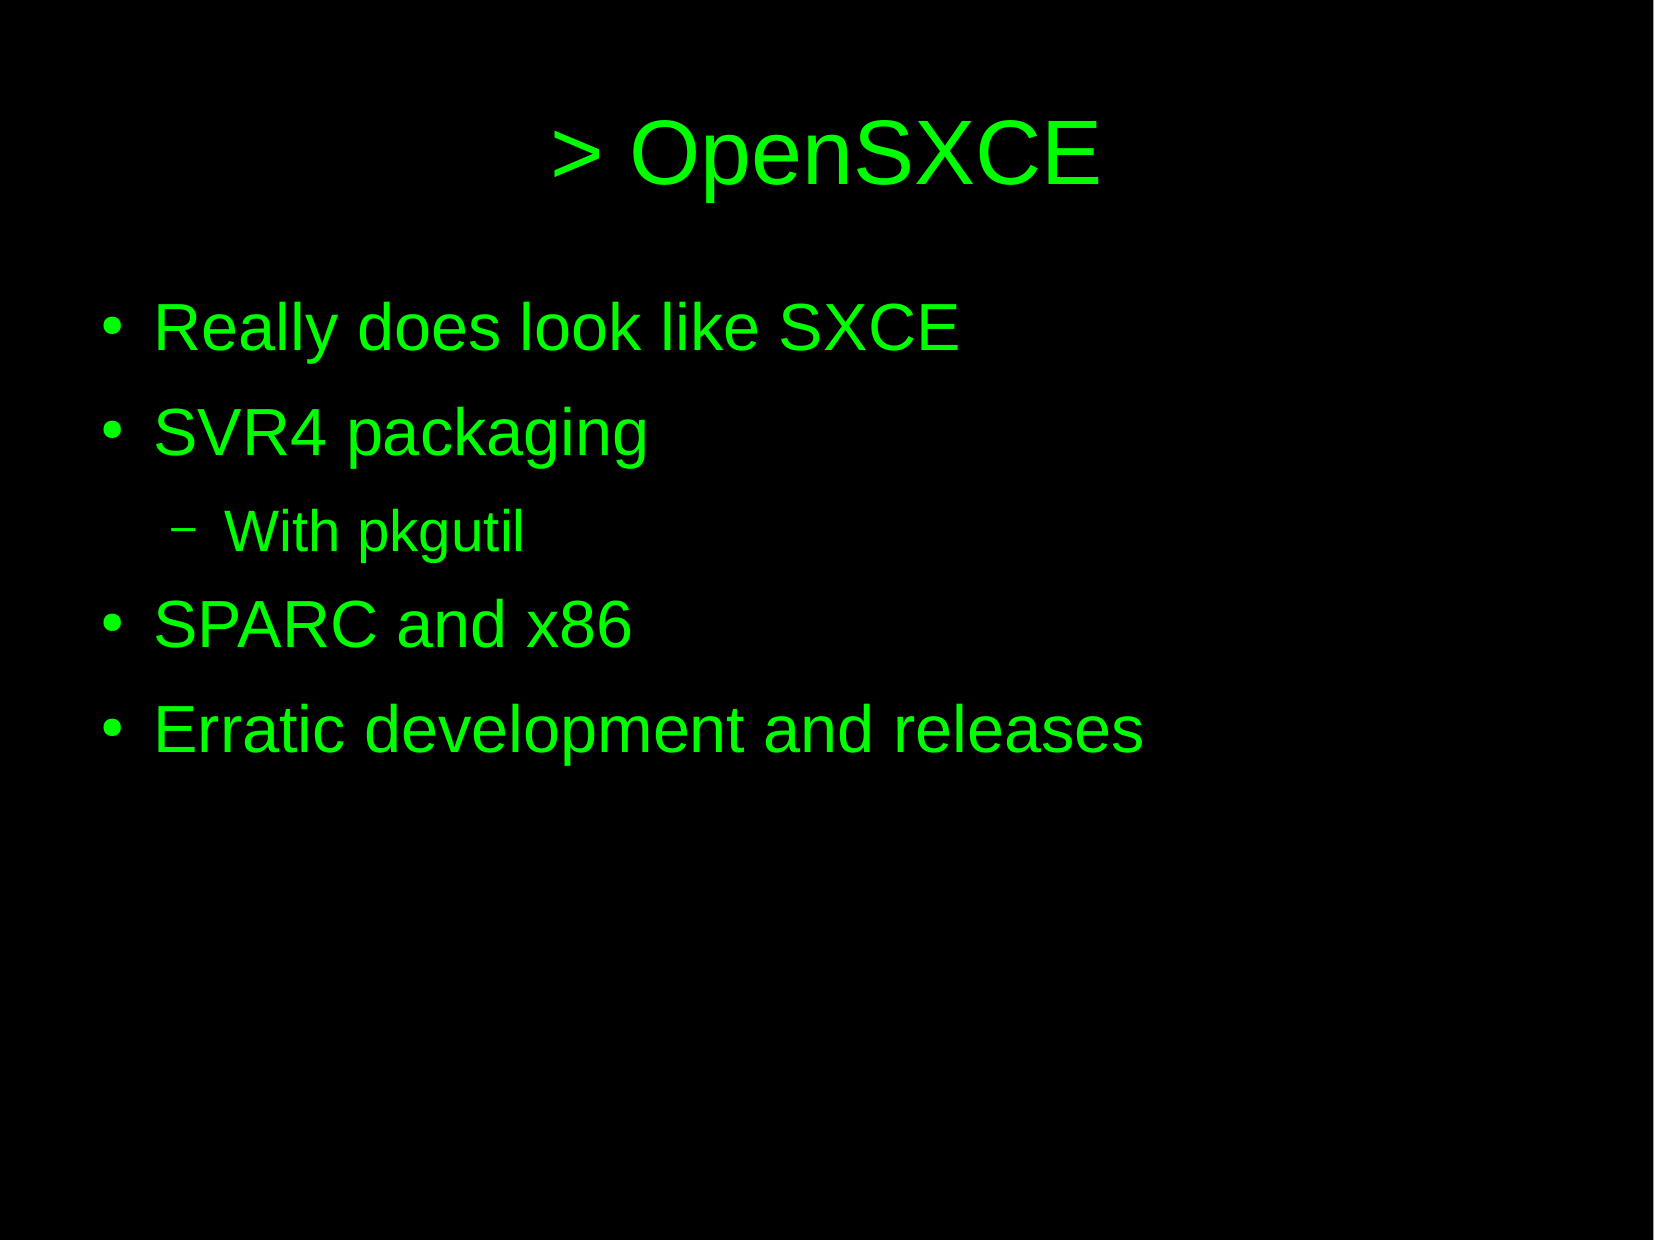

# > OpenSXCE
Really does look like SXCE
SVR4 packaging
With pkgutil
SPARC and x86
Erratic development and releases